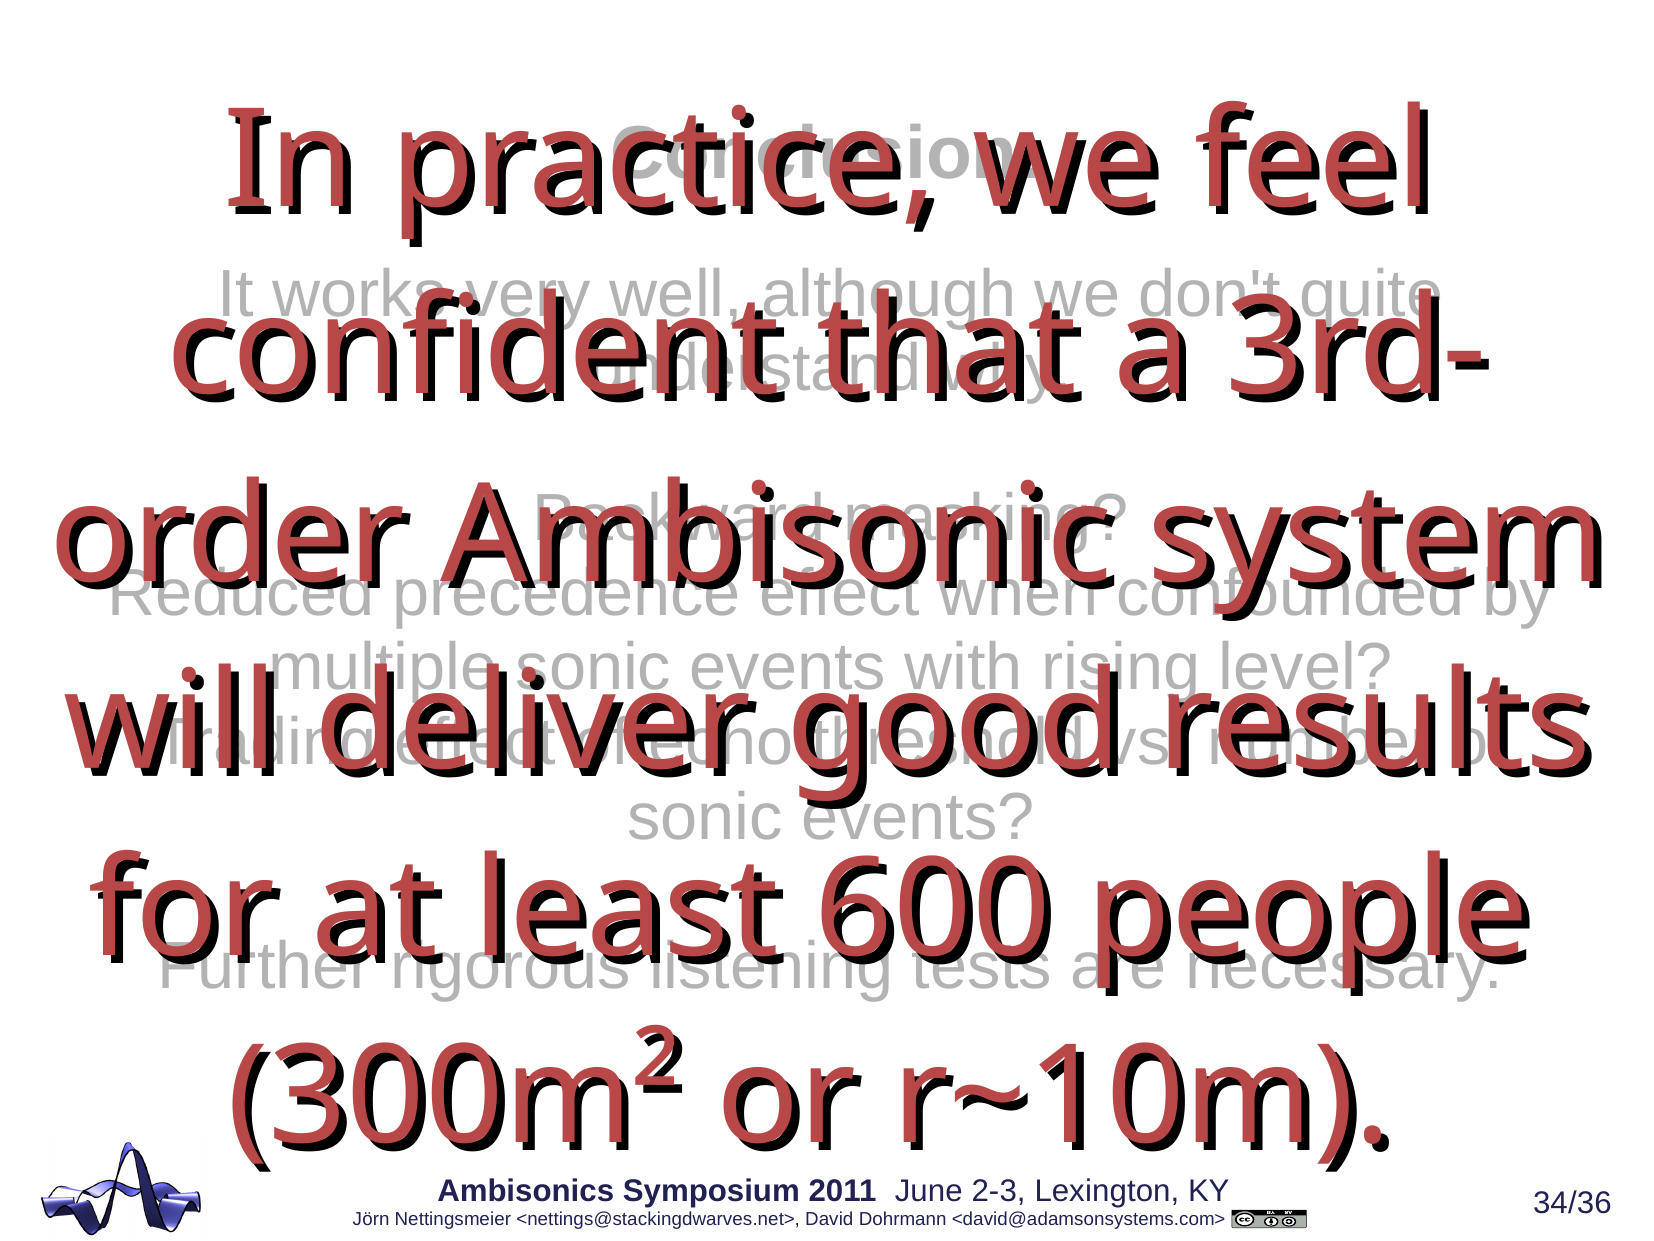

# Conclusion:
In practice, we feel confident that a 3rd-order Ambisonic system will deliver good results for at least 600 people
(300m² or r~10m).
It works very well, although we don't quite understand why.
Backward masking?
Reduced precedence effect when confounded by multiple sonic events with rising level?
Trading effect of echo threshold vs. number of sonic events?
Further rigorous listening tests are necessary.